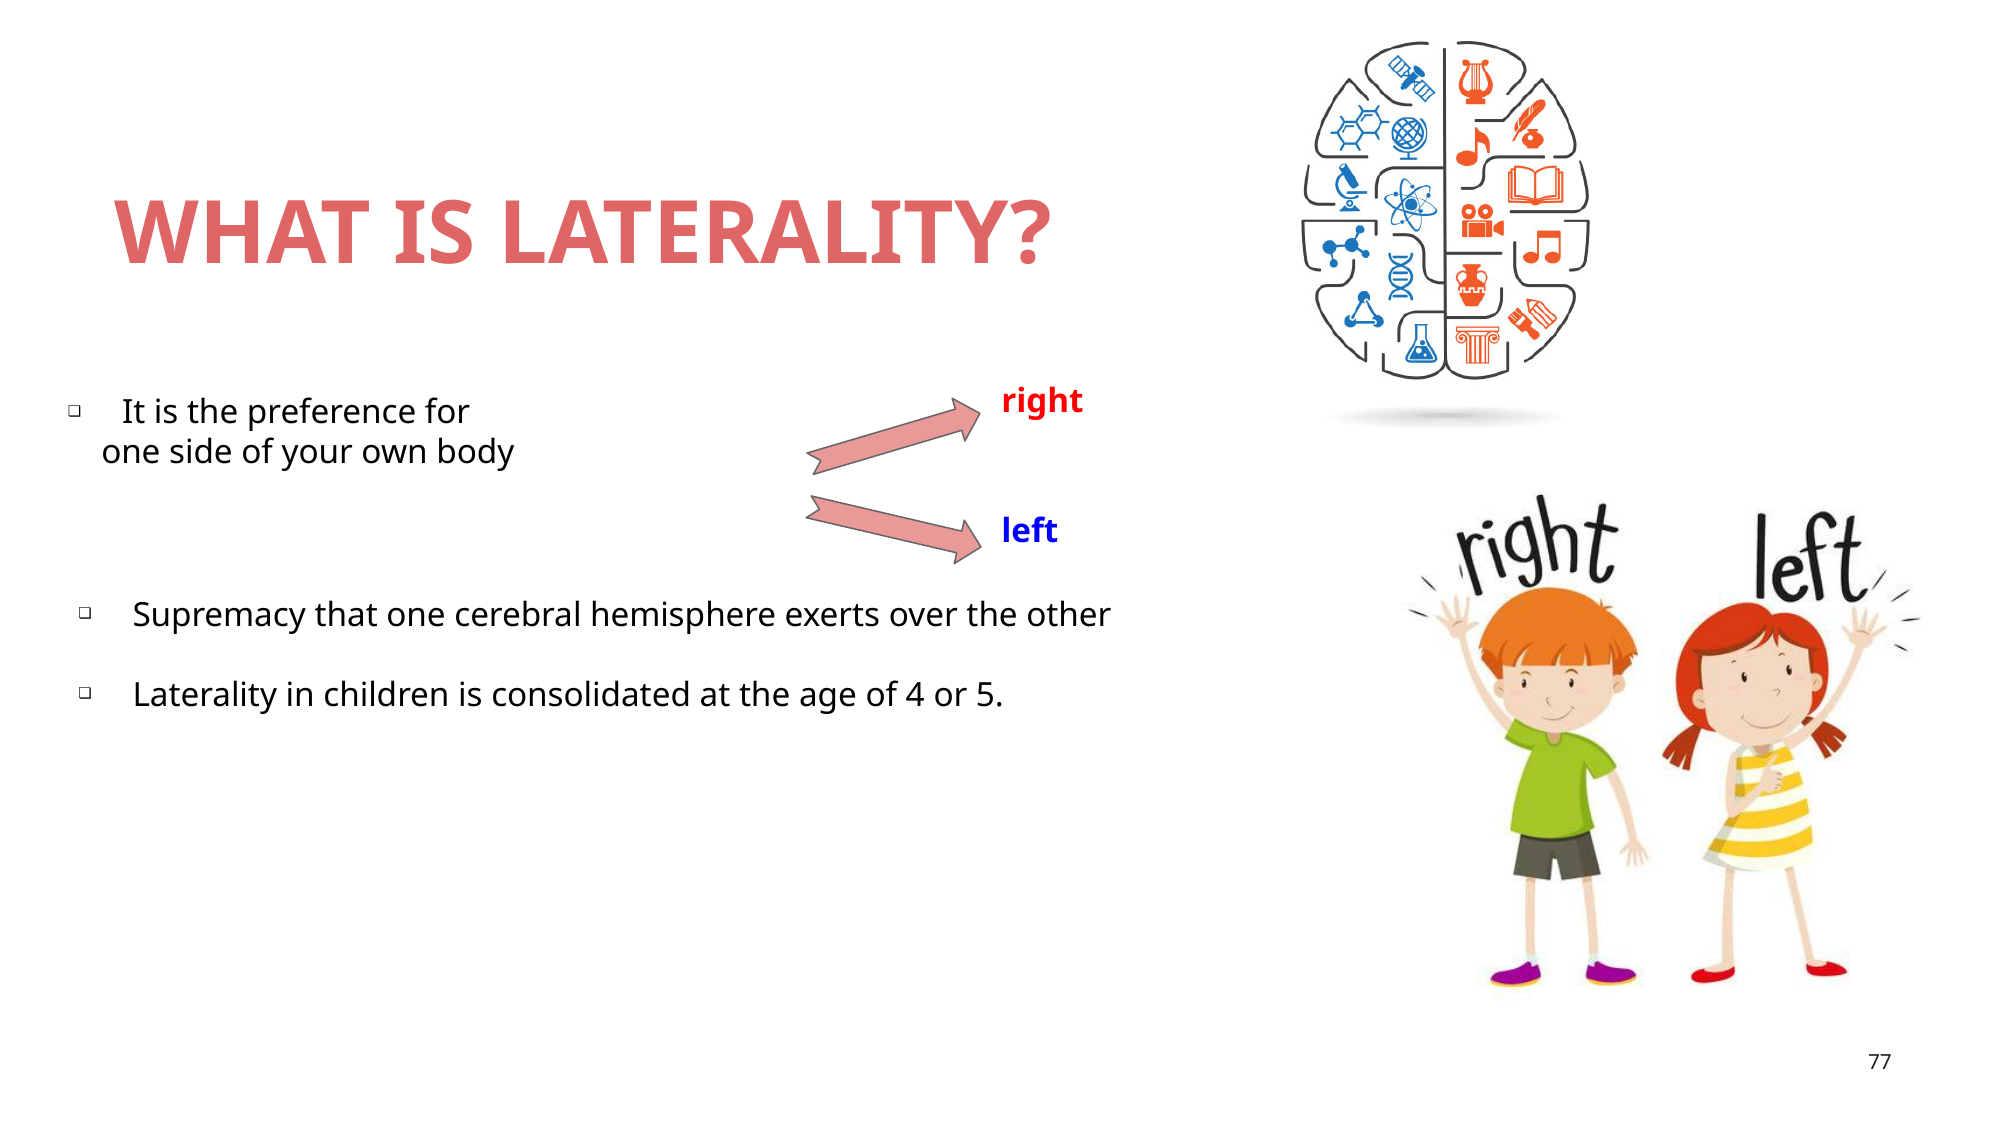

WHAT IS LATERALITY?
right
It is the preference for
one side of your own body
left
Supremacy that one cerebral hemisphere exerts over the other
Laterality in children is consolidated at the age of 4 or 5.